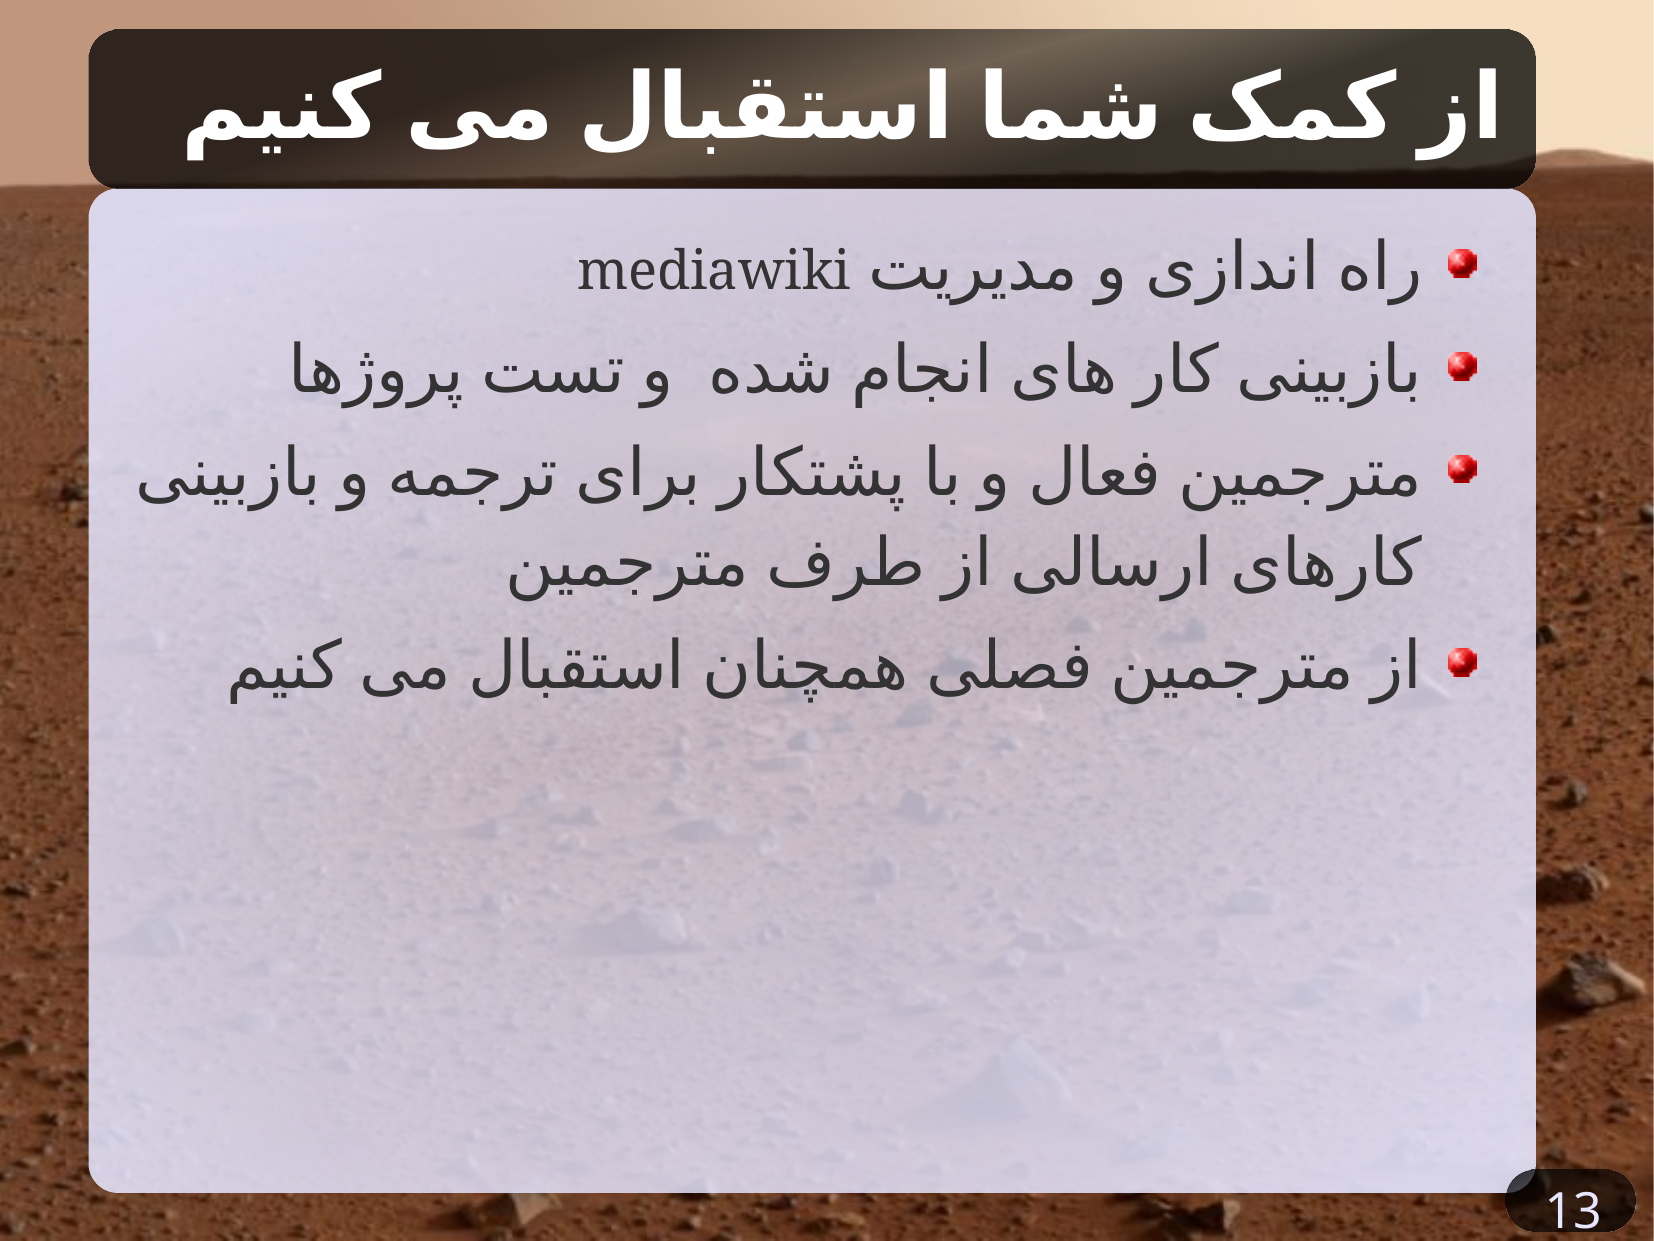

# از کمک شما استقبال می کنیم
راه اندازی و مدیریت mediawiki
بازبینی کار های انجام شده و تست پروژها
مترجمین فعال و با پشتکار برای ترجمه و بازبینی کارهای ارسالی از طرف مترجمین
از مترجمین فصلی همچنان استقبال می کنیم